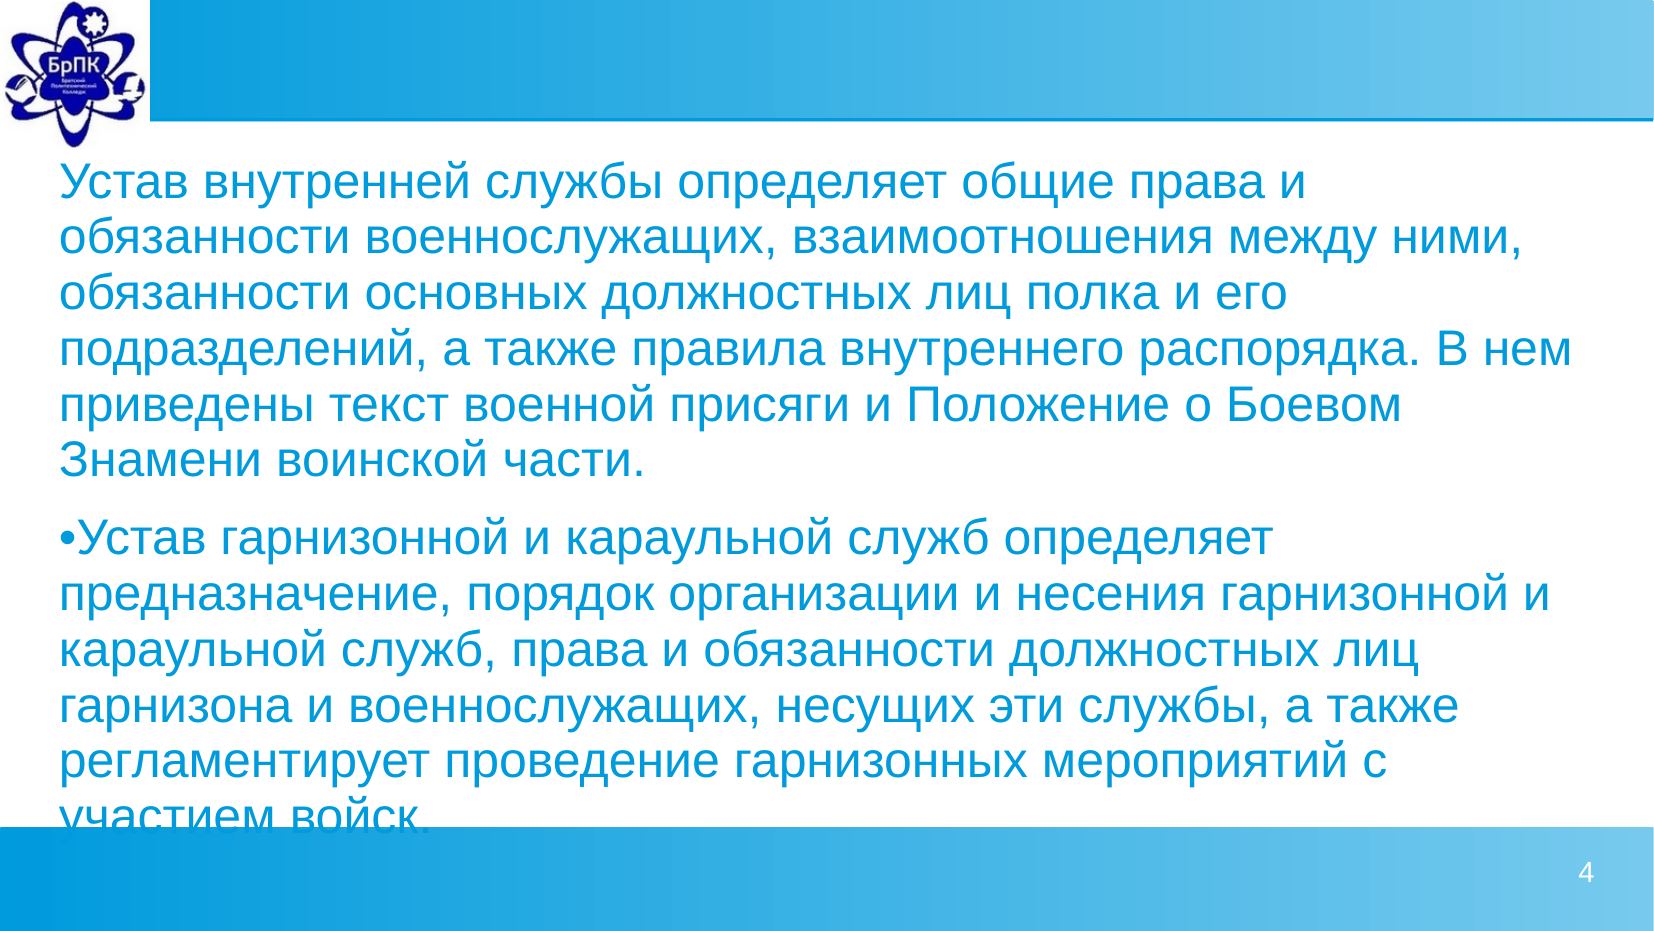

# Устав внутренней службы определяет общие права и обязанности военнослужащих, взаимоотношения между ними, обязанности основных должностных лиц полка и его подразделений, а также правила внутреннего распорядка. В нем приведены текст военной присяги и Положение о Боевом Знамени воинской части.
•Устав гарнизонной и караульной служб определяет предназначение, порядок организации и несения гарнизонной и караульной служб, права и обязанности должностных лиц гарнизона и военнослужащих, несущих эти службы, а также регламентирует проведение гарнизонных мероприятий с участием войск.
4